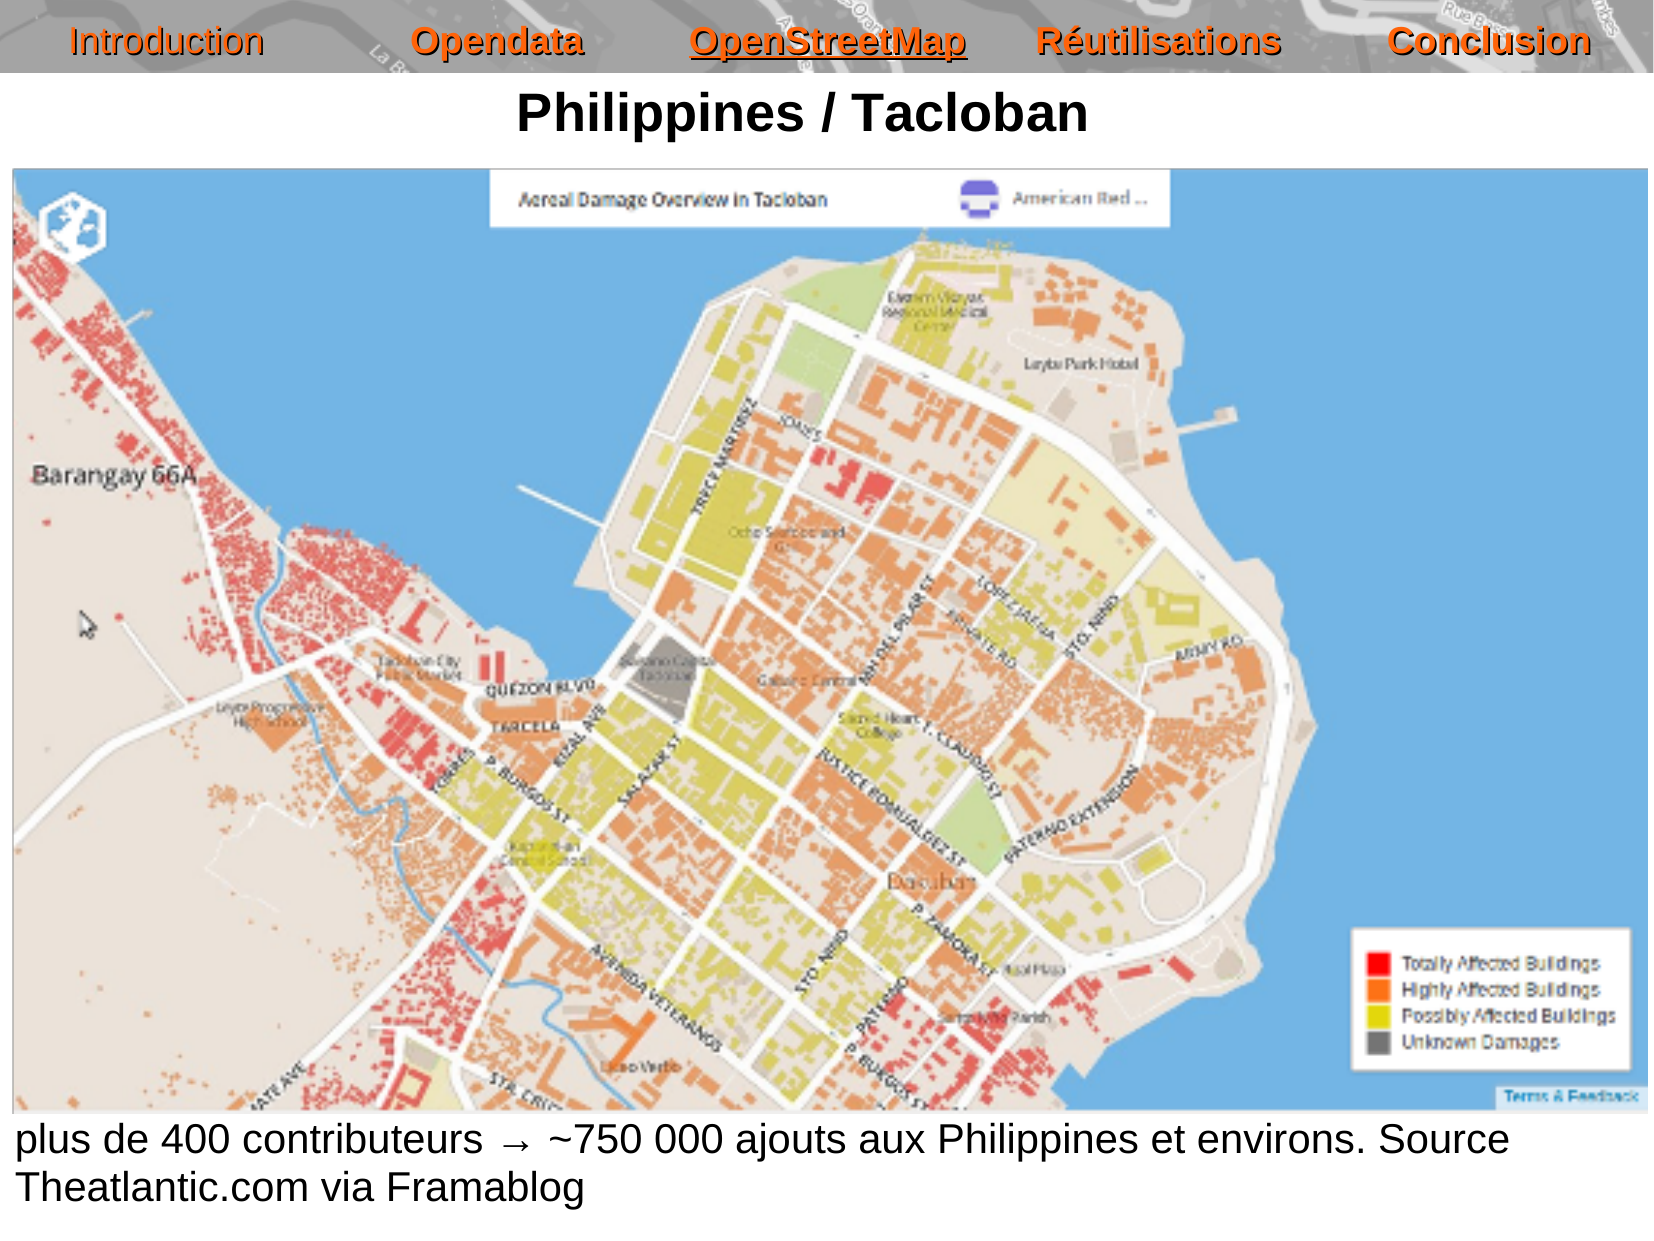

| Introduction | Opendata | OpenStreetMap | Réutilisations | Conclusion |
| --- | --- | --- | --- | --- |
Philippines / Tacloban
plus de 400 contributeurs → ~750 000 ajouts aux Philippines et environs. Source Theatlantic.com via Framablog